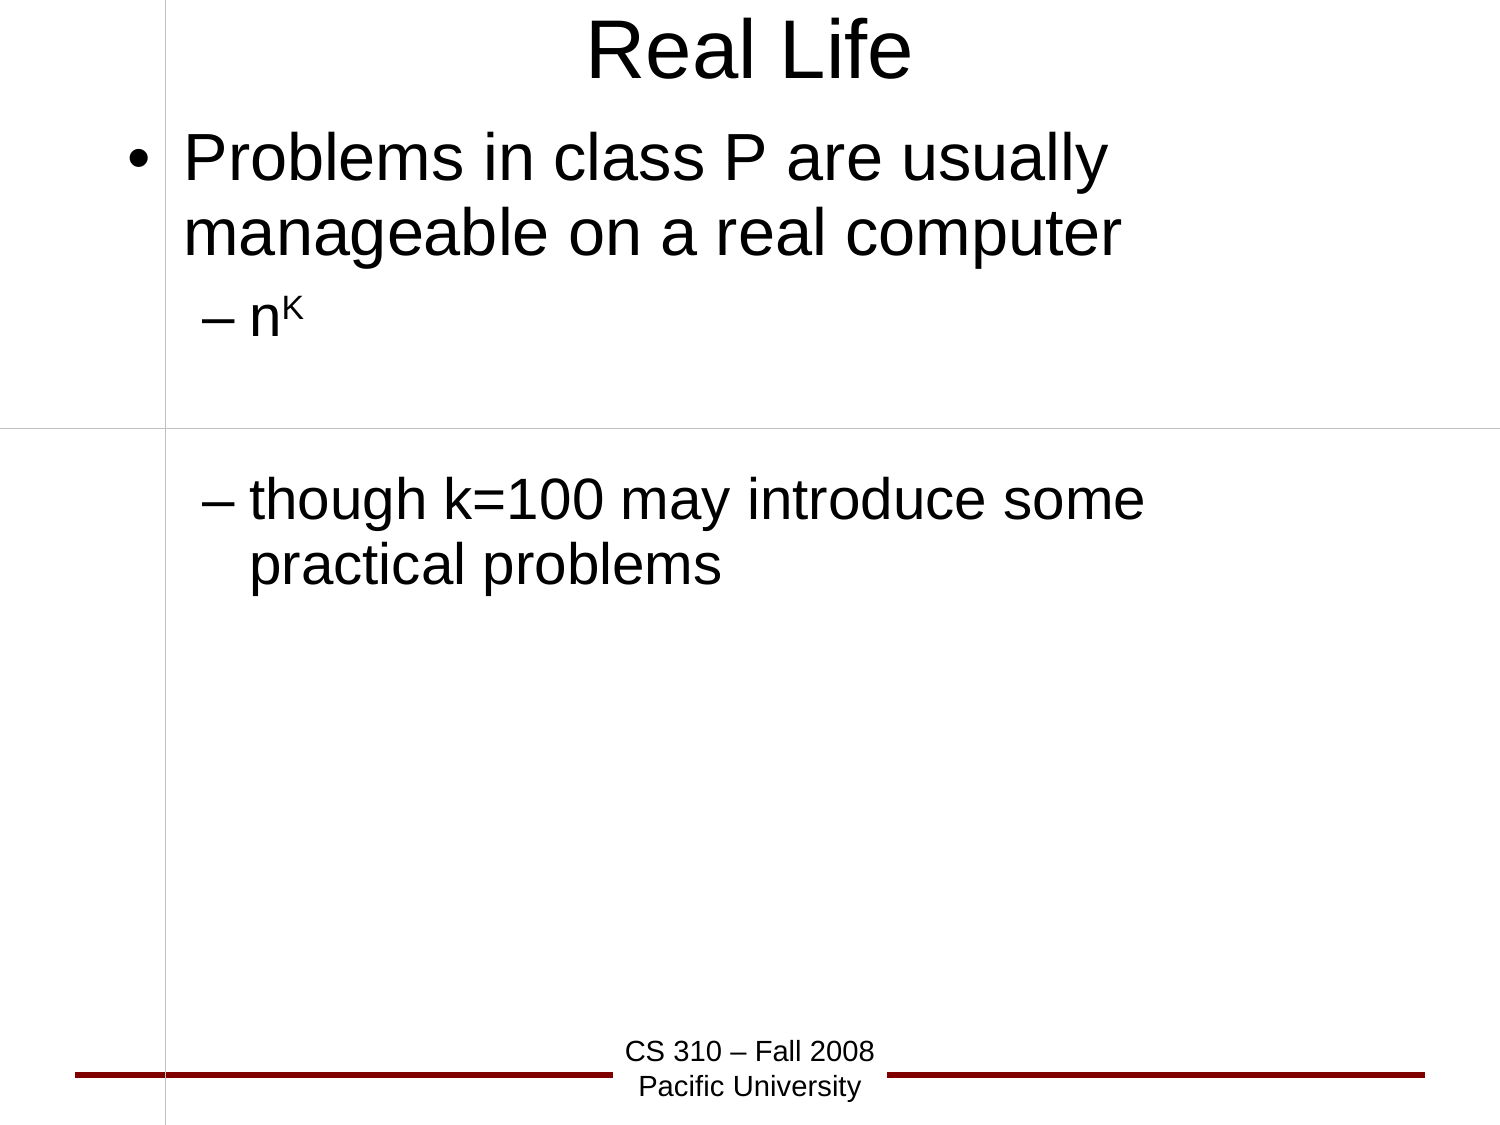

# Real Life
Problems in class P are usually manageable on a real computer
nK
though k=100 may introduce some practical problems